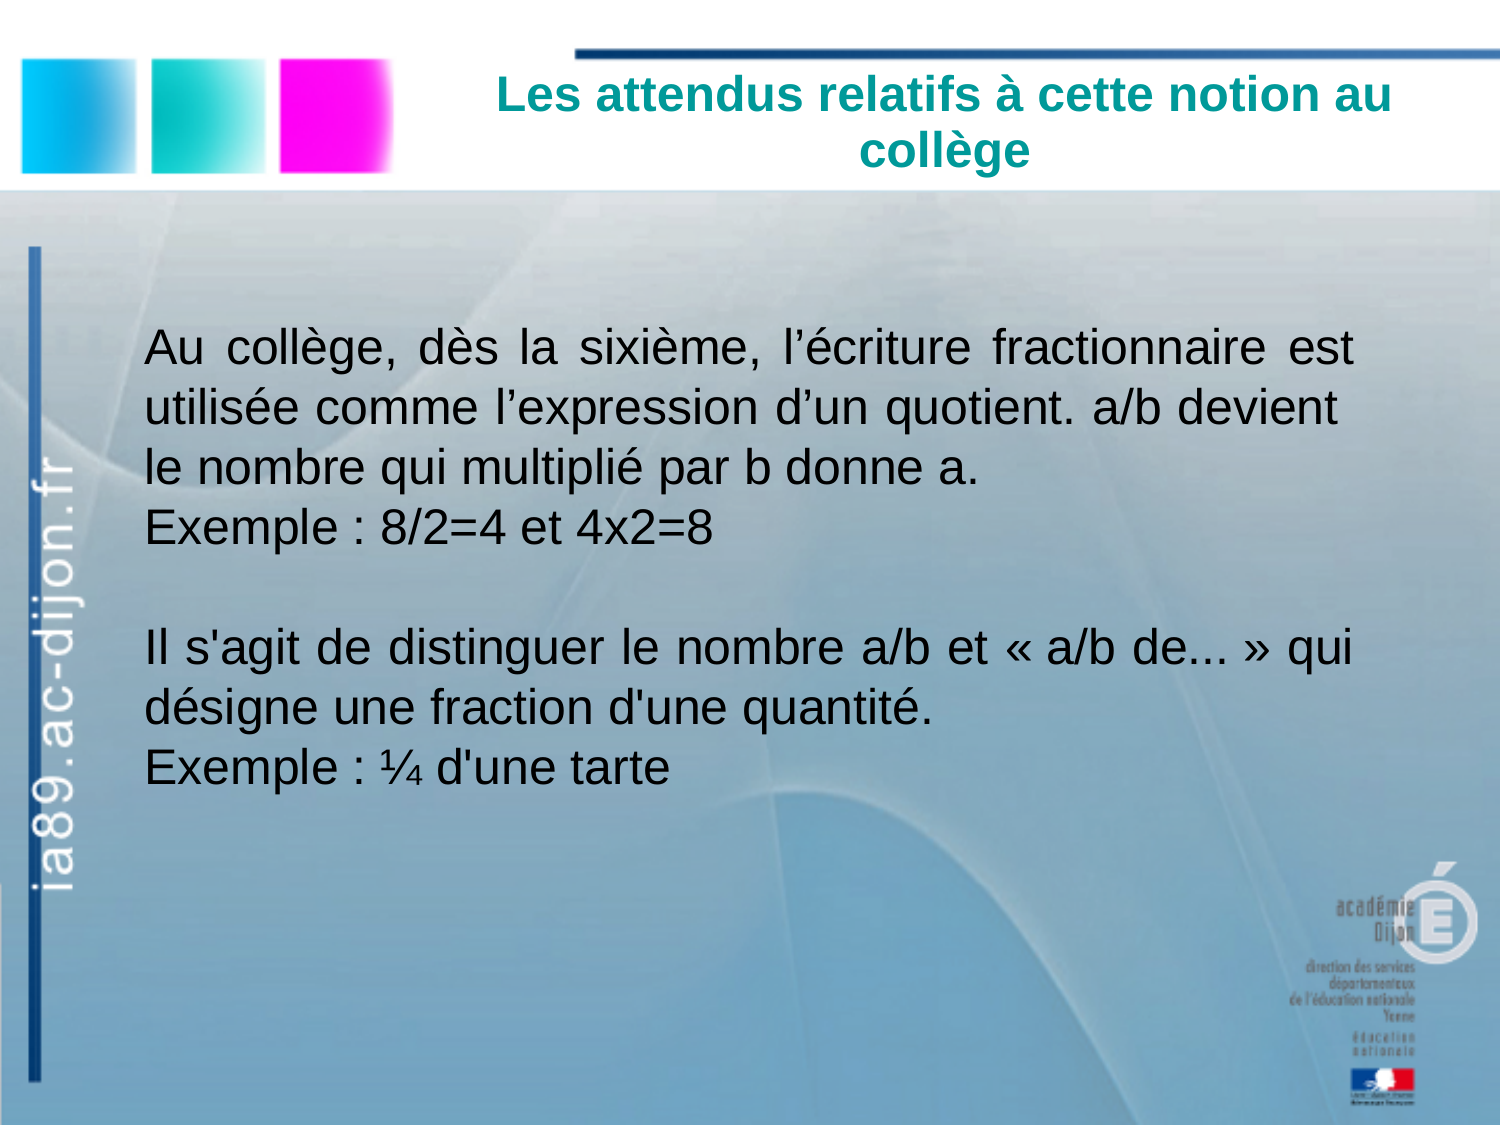

# Les attendus relatifs à cette notion au collège
Au collège, dès la sixième, l’écriture fractionnaire est utilisée comme l’expression d’un quotient. a/b devient le nombre qui multiplié par b donne a.
Exemple : 8/2=4 et 4x2=8
Il s'agit de distinguer le nombre a/b et « a/b de... » qui désigne une fraction d'une quantité.
Exemple : ¼ d'une tarte